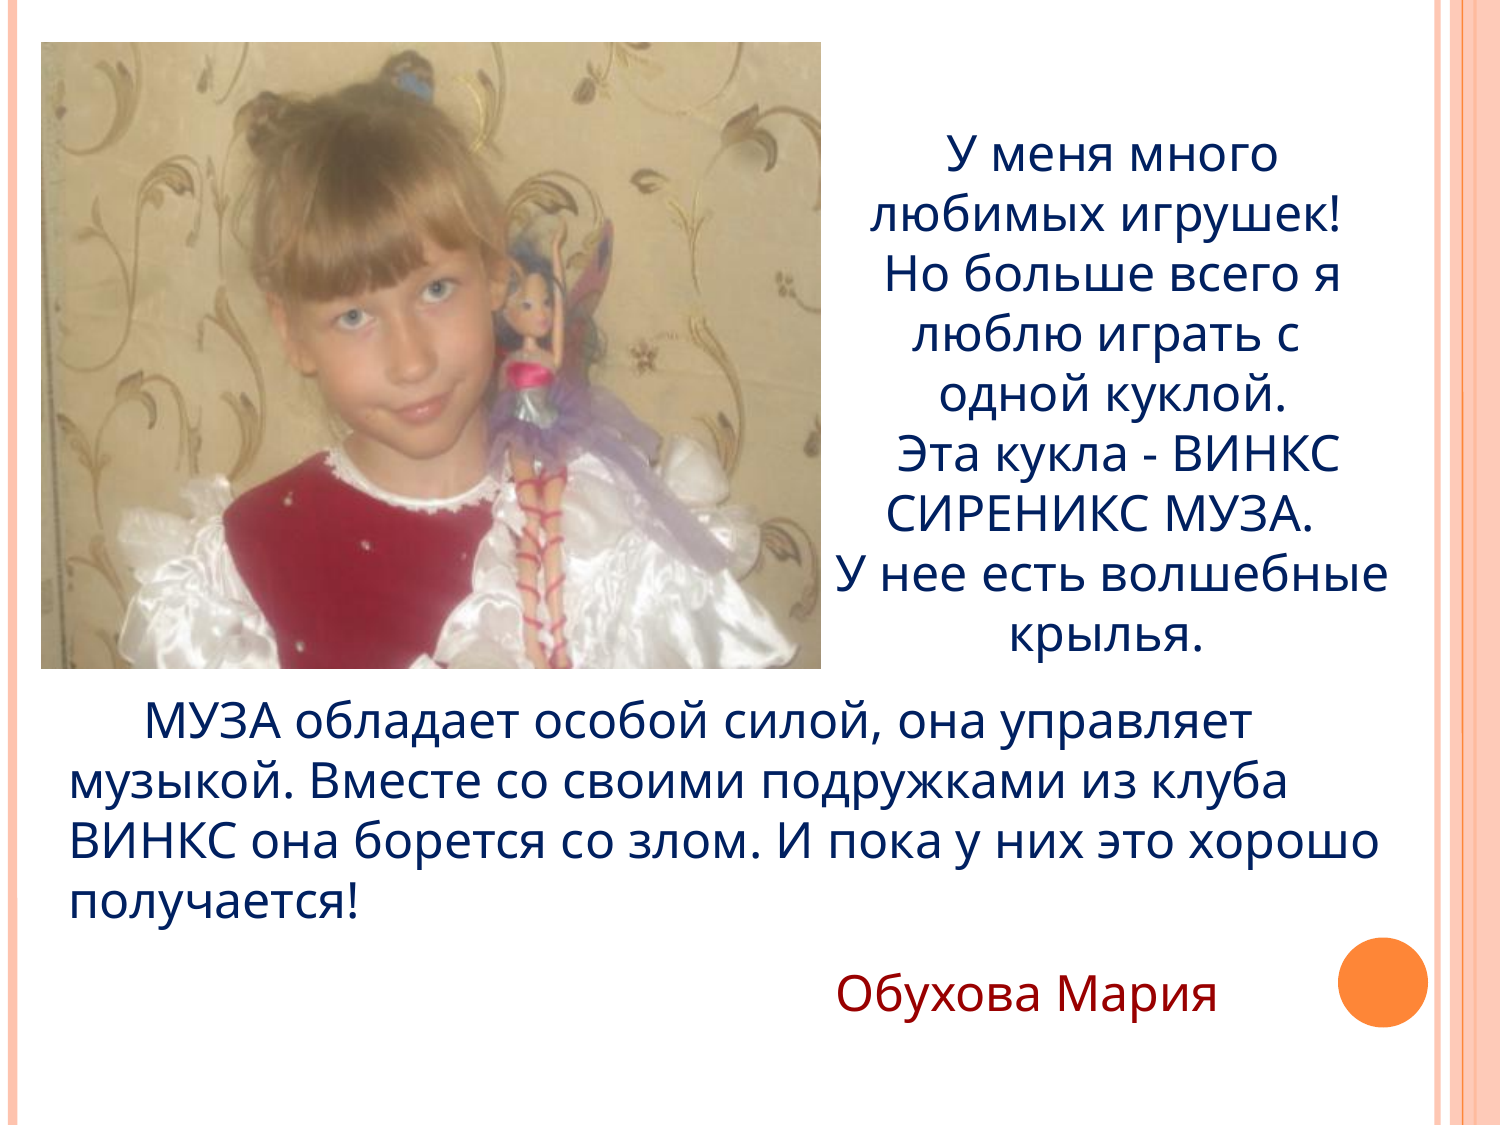

У меня много любимых игрушек!
Но больше всего я люблю играть с одной куклой.
 Эта кукла - ВИНКС СИРЕНИКС МУЗА.
У нее есть волшебные крылья.
Обухова Мария
	МУЗА обладает особой силой, она управляет музыкой. Вместе со своими подружками из клуба ВИНКС она борется со злом. И пока у них это хорошо получается!